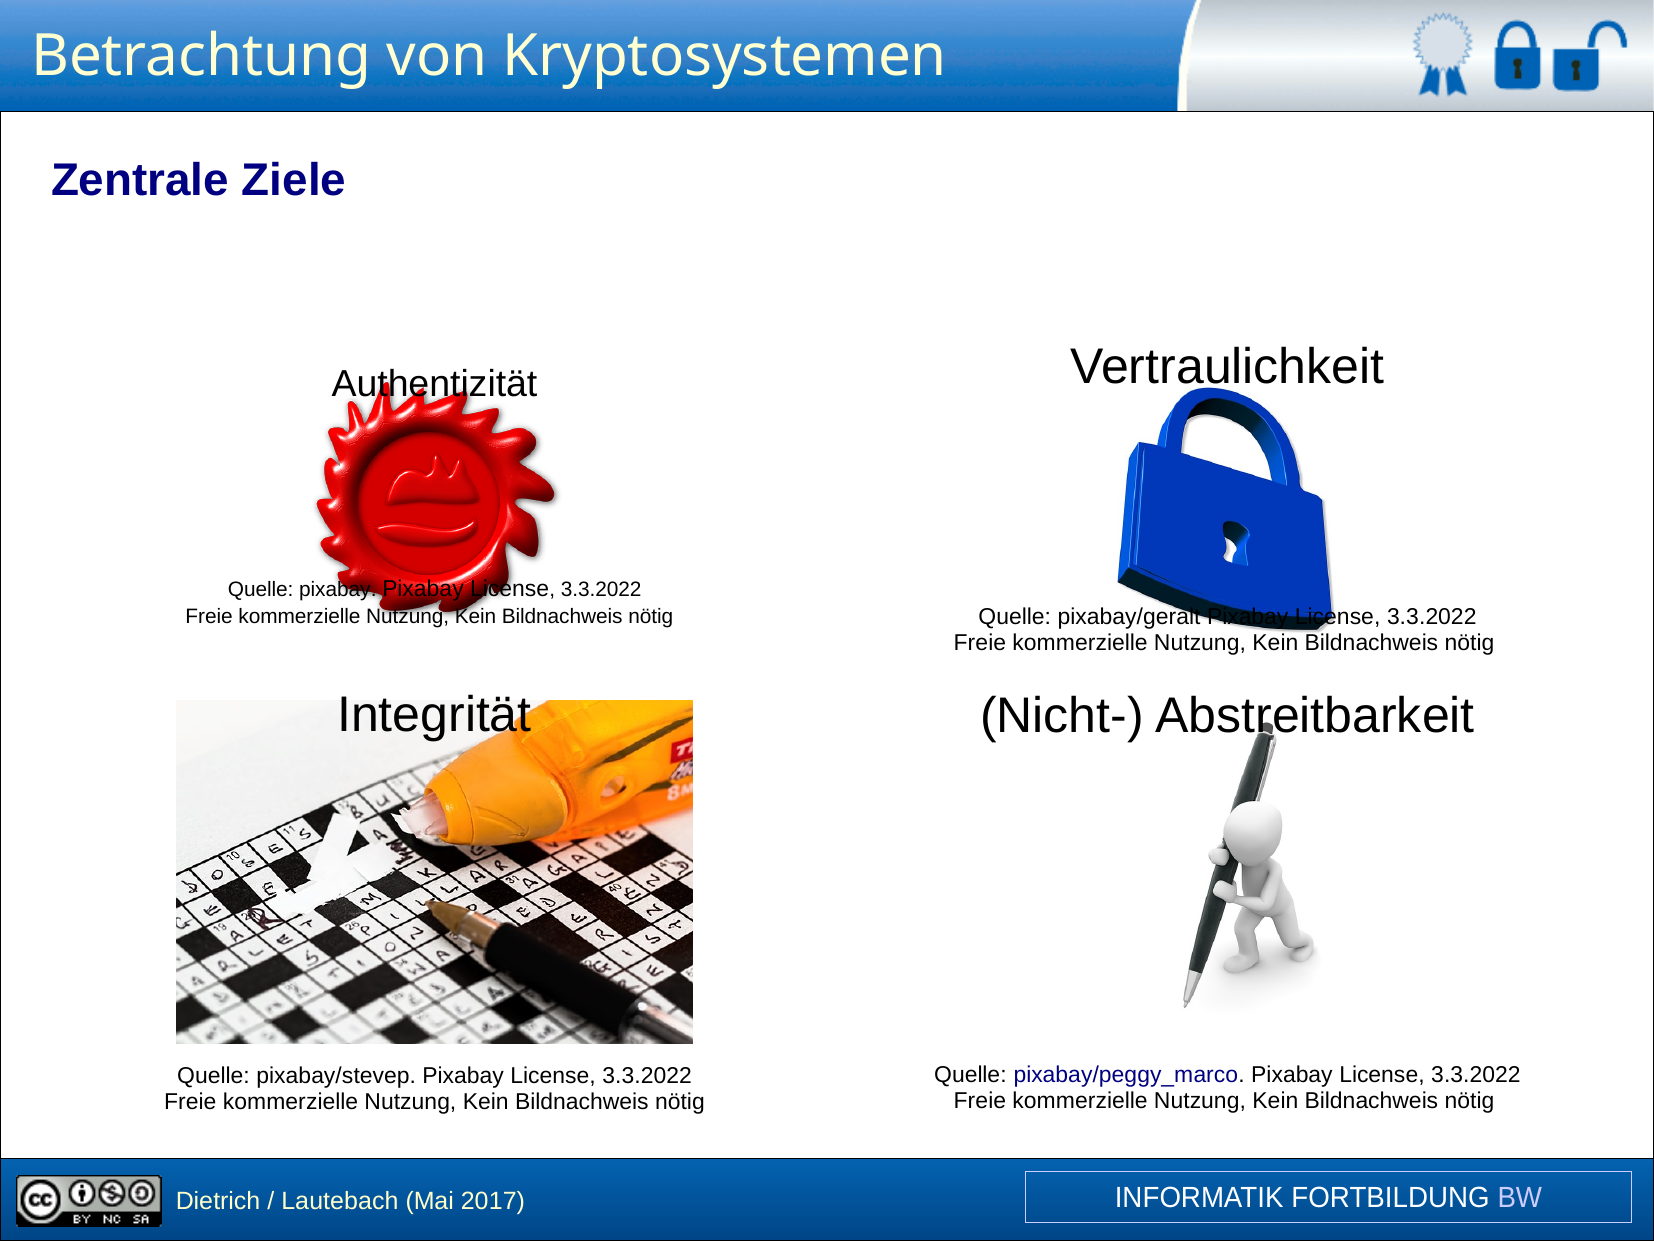

# Betrachtung von Kryptosystemen
Zentrale Ziele
7